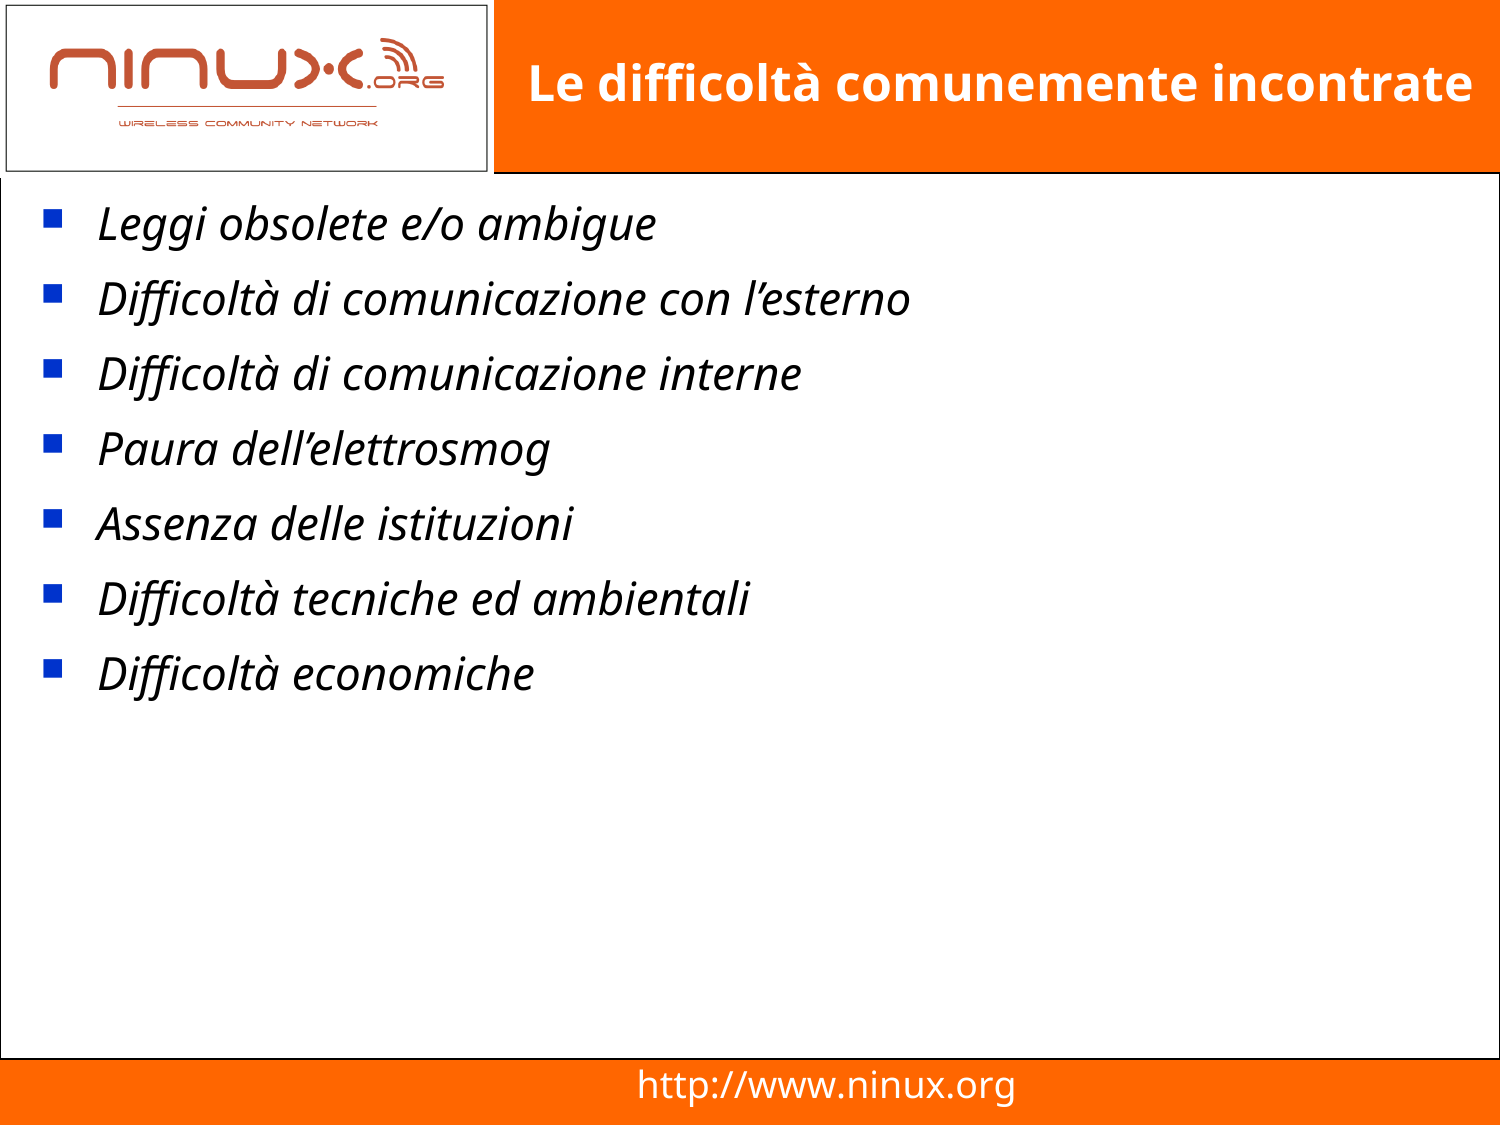

Le difficoltà comunemente incontrate
# Leggi obsolete e/o ambigue
Difficoltà di comunicazione con l’esterno
Difficoltà di comunicazione interne
Paura dell’elettrosmog
Assenza delle istituzioni
Difficoltà tecniche ed ambientali
Difficoltà economiche
http://www.ninux.org